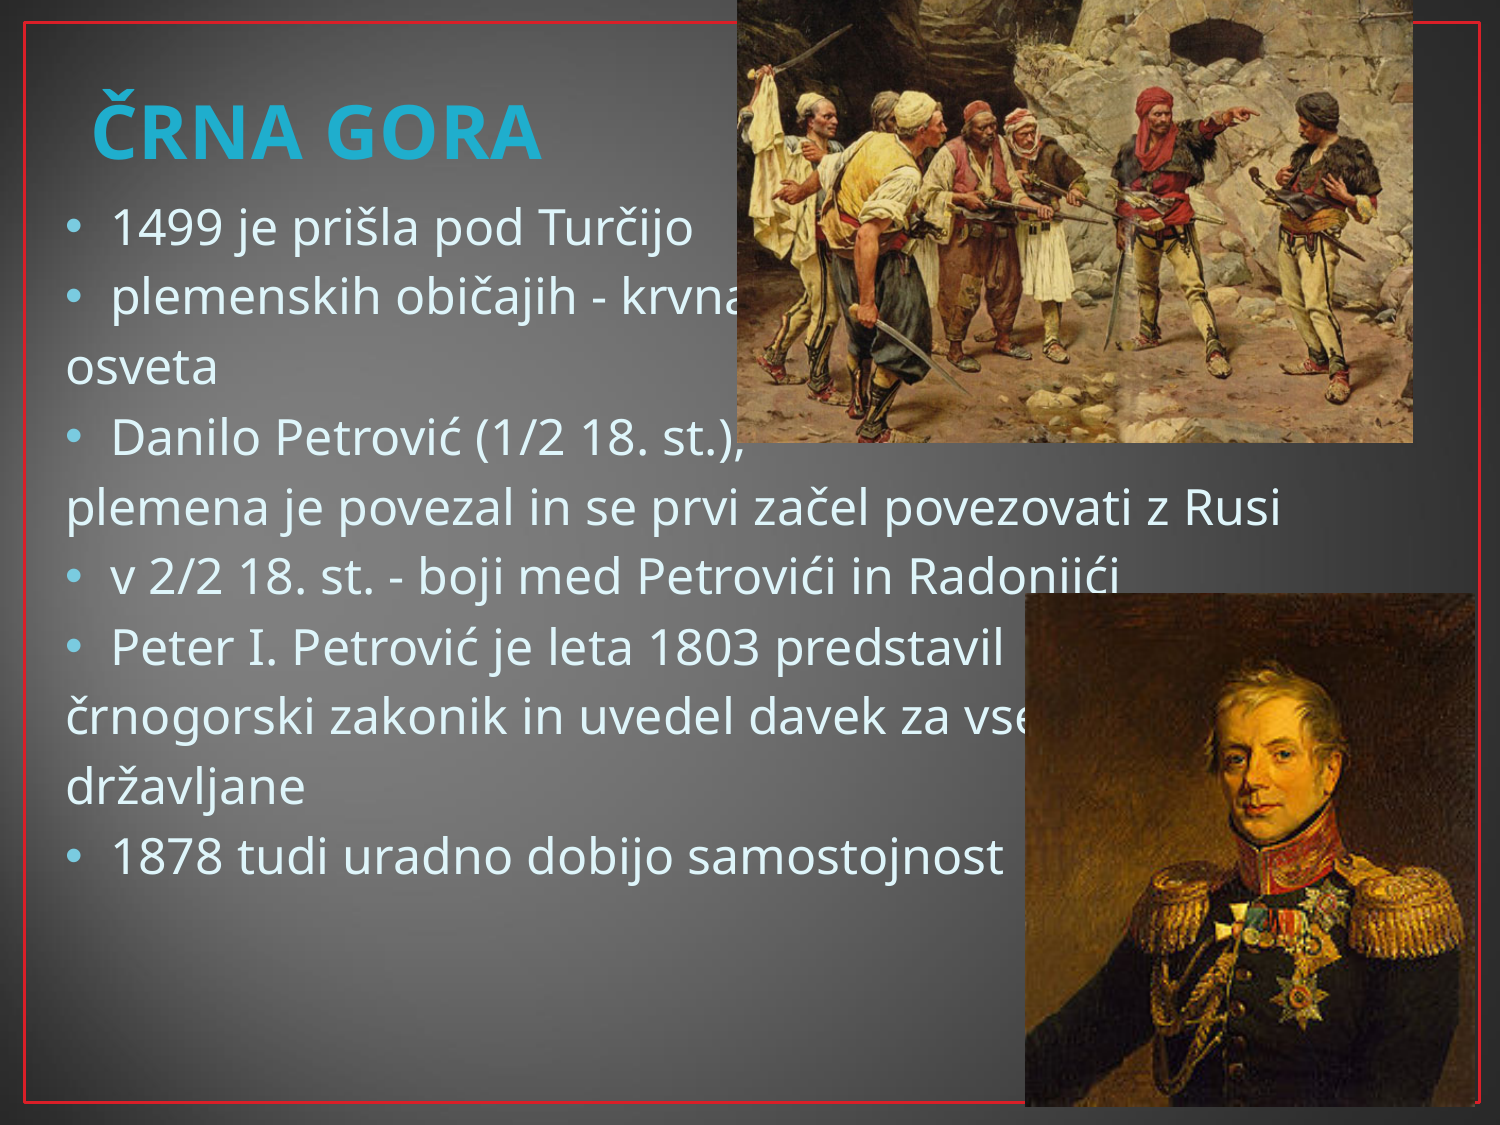

# ČRNA GORA
1499 je prišla pod Turčijo
plemenskih običajih - krvna
osveta
Danilo Petrović (1/2 18. st.),
plemena je povezal in se prvi začel povezovati z Rusi
v 2/2 18. st. - boji med Petrovići in Radonjići
Peter I. Petrović je leta 1803 predstavil
črnogorski zakonik in uvedel davek za vse
državljane
1878 tudi uradno dobijo samostojnost